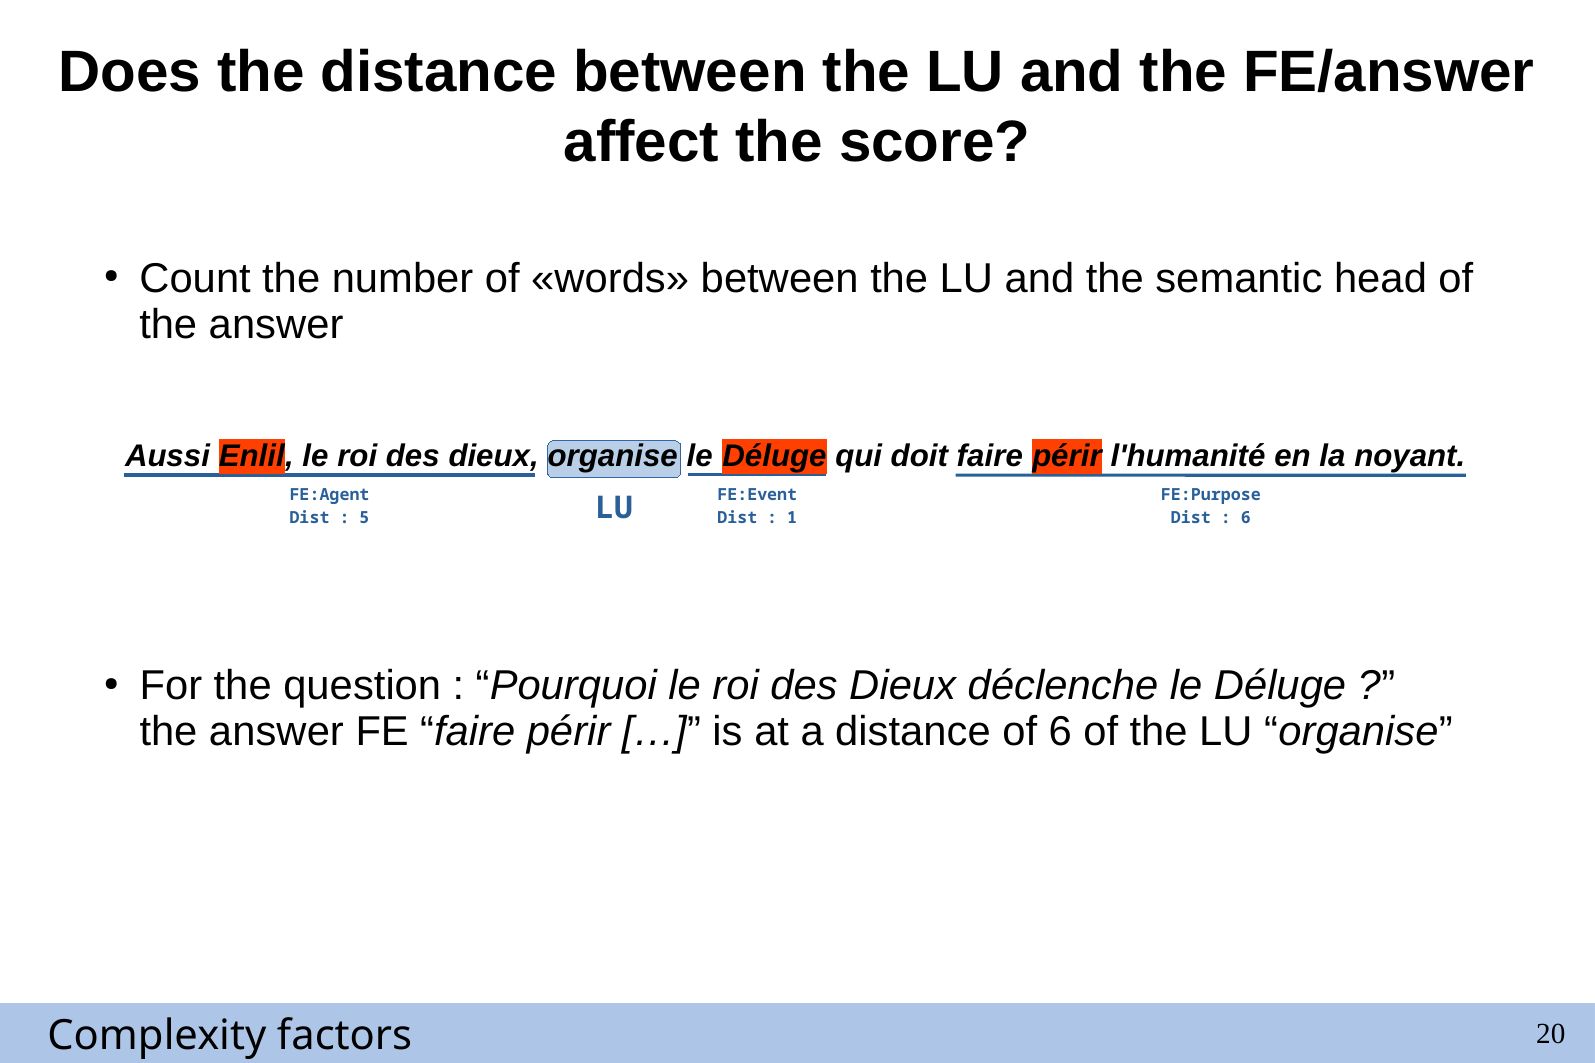

Does the distance between the LU and the FE/answer affect the score?
Count the number of «words» between the LU and the semantic head of the answer
Aussi Enlil, le roi des dieux, organise le Déluge qui doit faire périr l'humanité en la noyant.
FE:Event
Dist : 1
FE:Agent
Dist : 5
FE:Purpose
Dist : 6
LU
For the question : “Pourquoi le roi des Dieux déclenche le Déluge ?”
the answer FE “faire périr […]” is at a distance of 6 of the LU “organise”
# Complexity factors